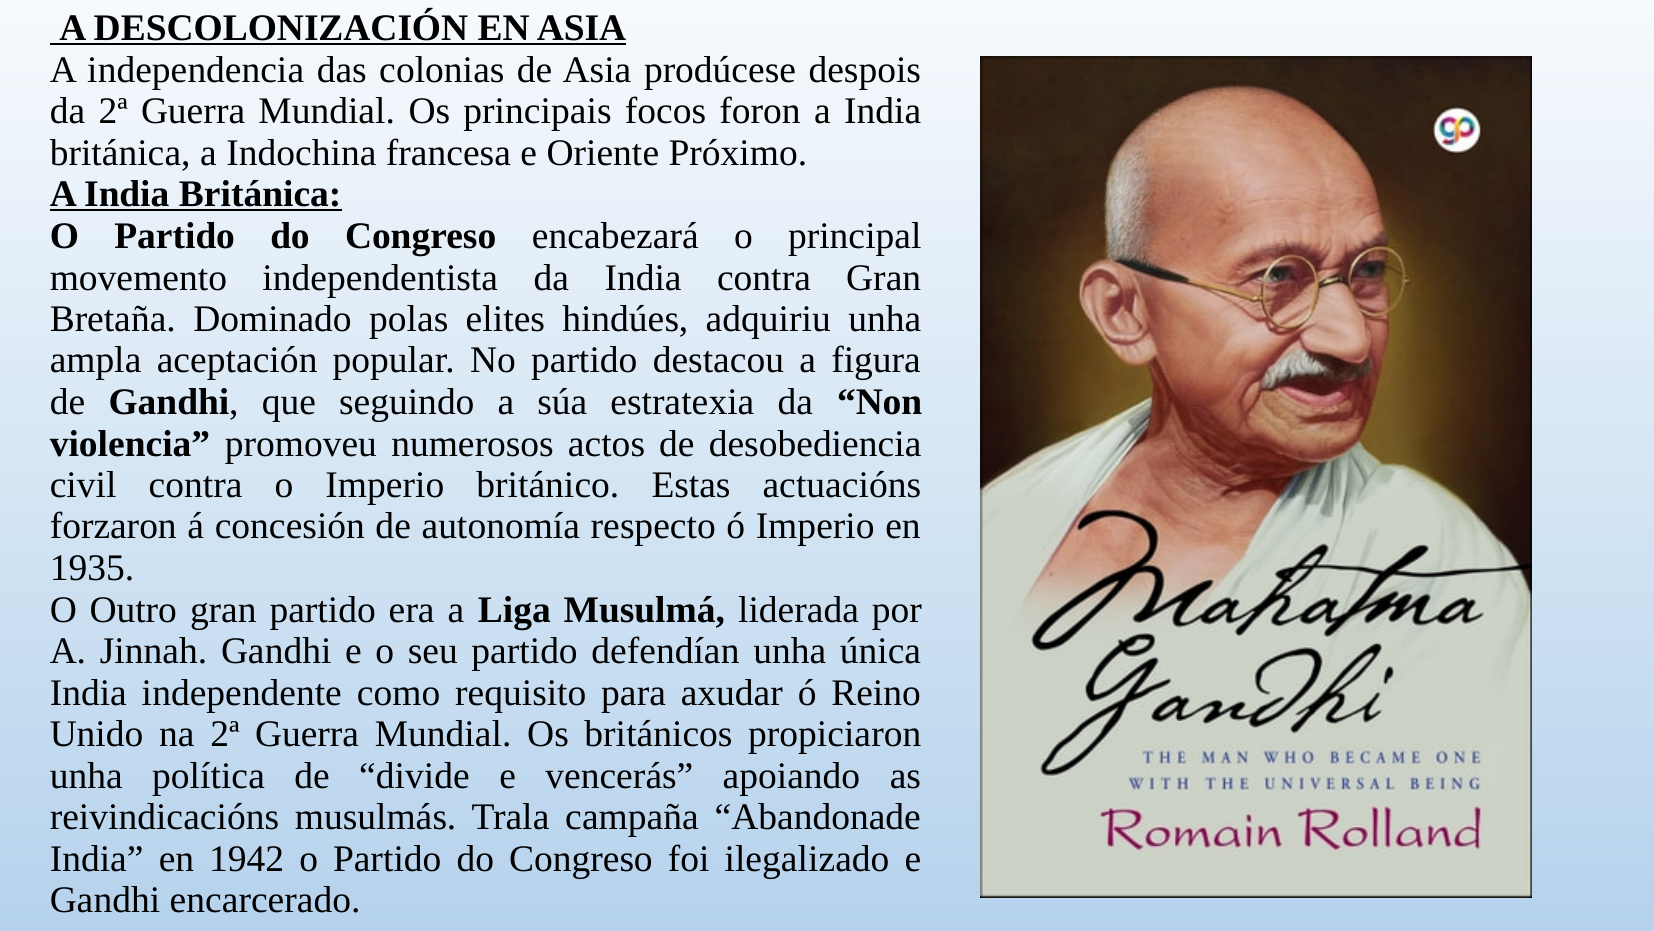

A DESCOLONIZACIÓN EN ASIA
A independencia das colonias de Asia prodúcese despois da 2ª Guerra Mundial. Os principais focos foron a India británica, a Indochina francesa e Oriente Próximo.
A India Británica:
O Partido do Congreso encabezará o principal movemento independentista da India contra Gran Bretaña. Dominado polas elites hindúes, adquiriu unha ampla aceptación popular. No partido destacou a figura de Gandhi, que seguindo a súa estratexia da “Non violencia” promoveu numerosos actos de desobediencia civil contra o Imperio británico. Estas actuacións forzaron á concesión de autonomía respecto ó Imperio en 1935.
O Outro gran partido era a Liga Musulmá, liderada por A. Jinnah. Gandhi e o seu partido defendían unha única India independente como requisito para axudar ó Reino Unido na 2ª Guerra Mundial. Os británicos propiciaron unha política de “divide e vencerás” apoiando as reivindicacións musulmás. Trala campaña “Abandonade India” en 1942 o Partido do Congreso foi ilegalizado e Gandhi encarcerado.